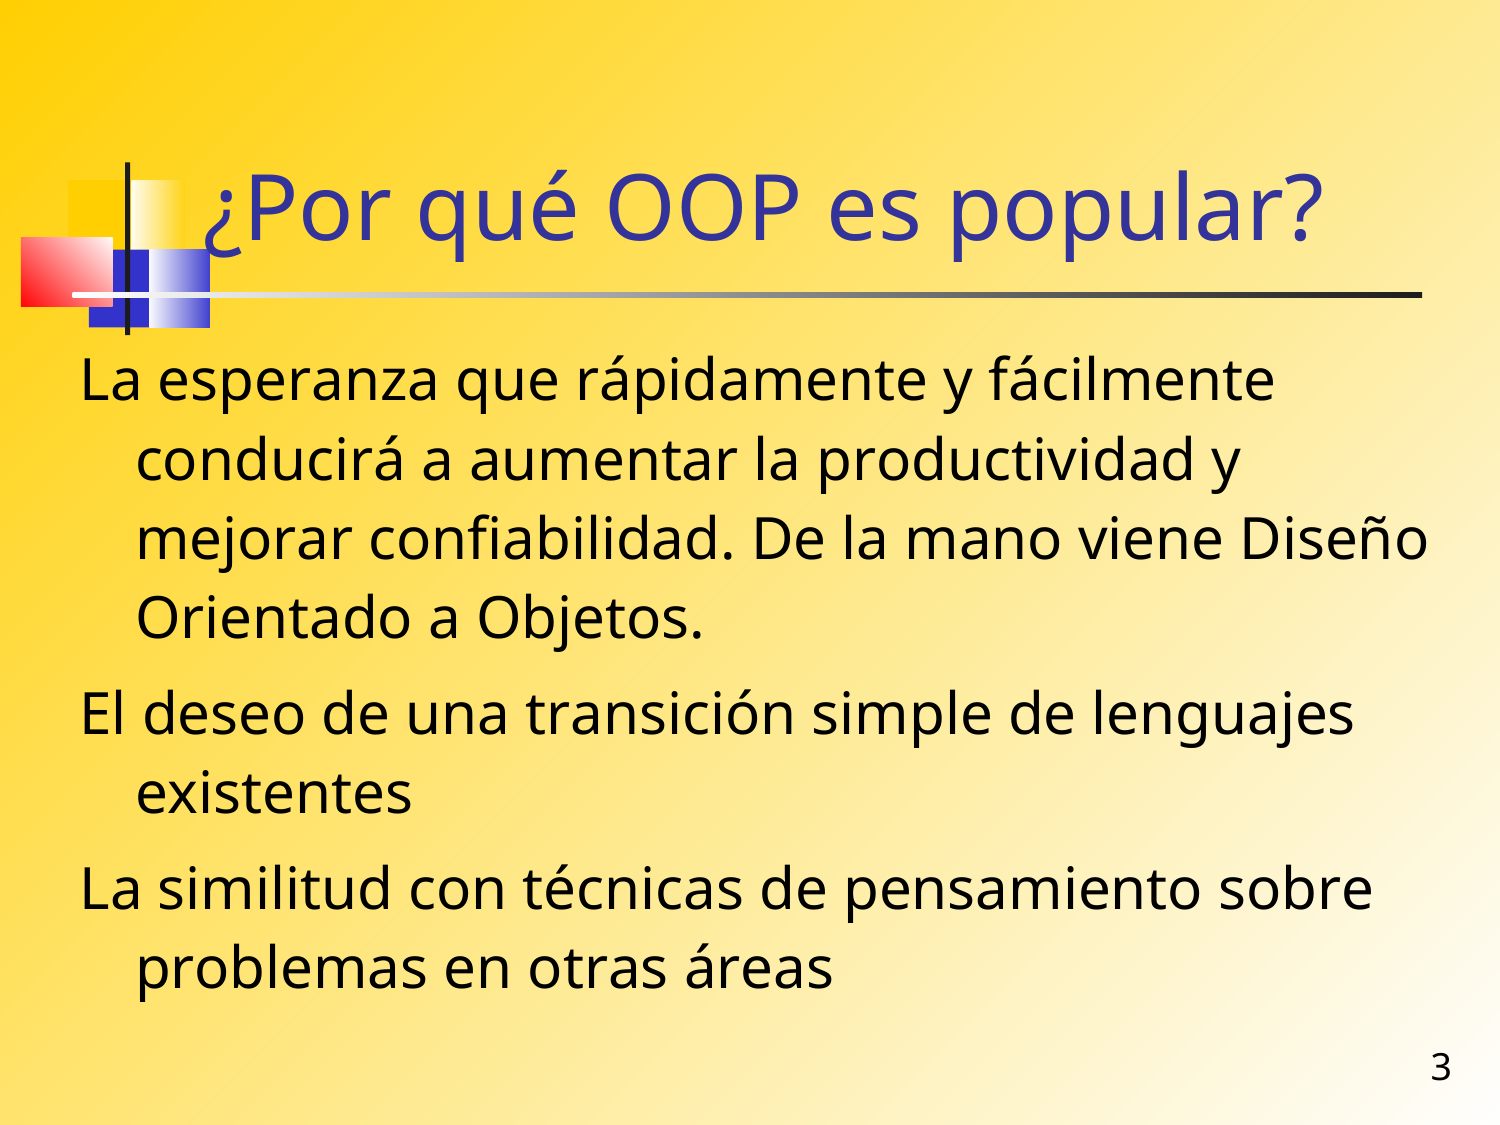

# ¿Por qué OOP es popular?
La esperanza que rápidamente y fácilmente conducirá a aumentar la productividad y mejorar confiabilidad. De la mano viene Diseño Orientado a Objetos.
El deseo de una transición simple de lenguajes existentes
La similitud con técnicas de pensamiento sobre problemas en otras áreas
3